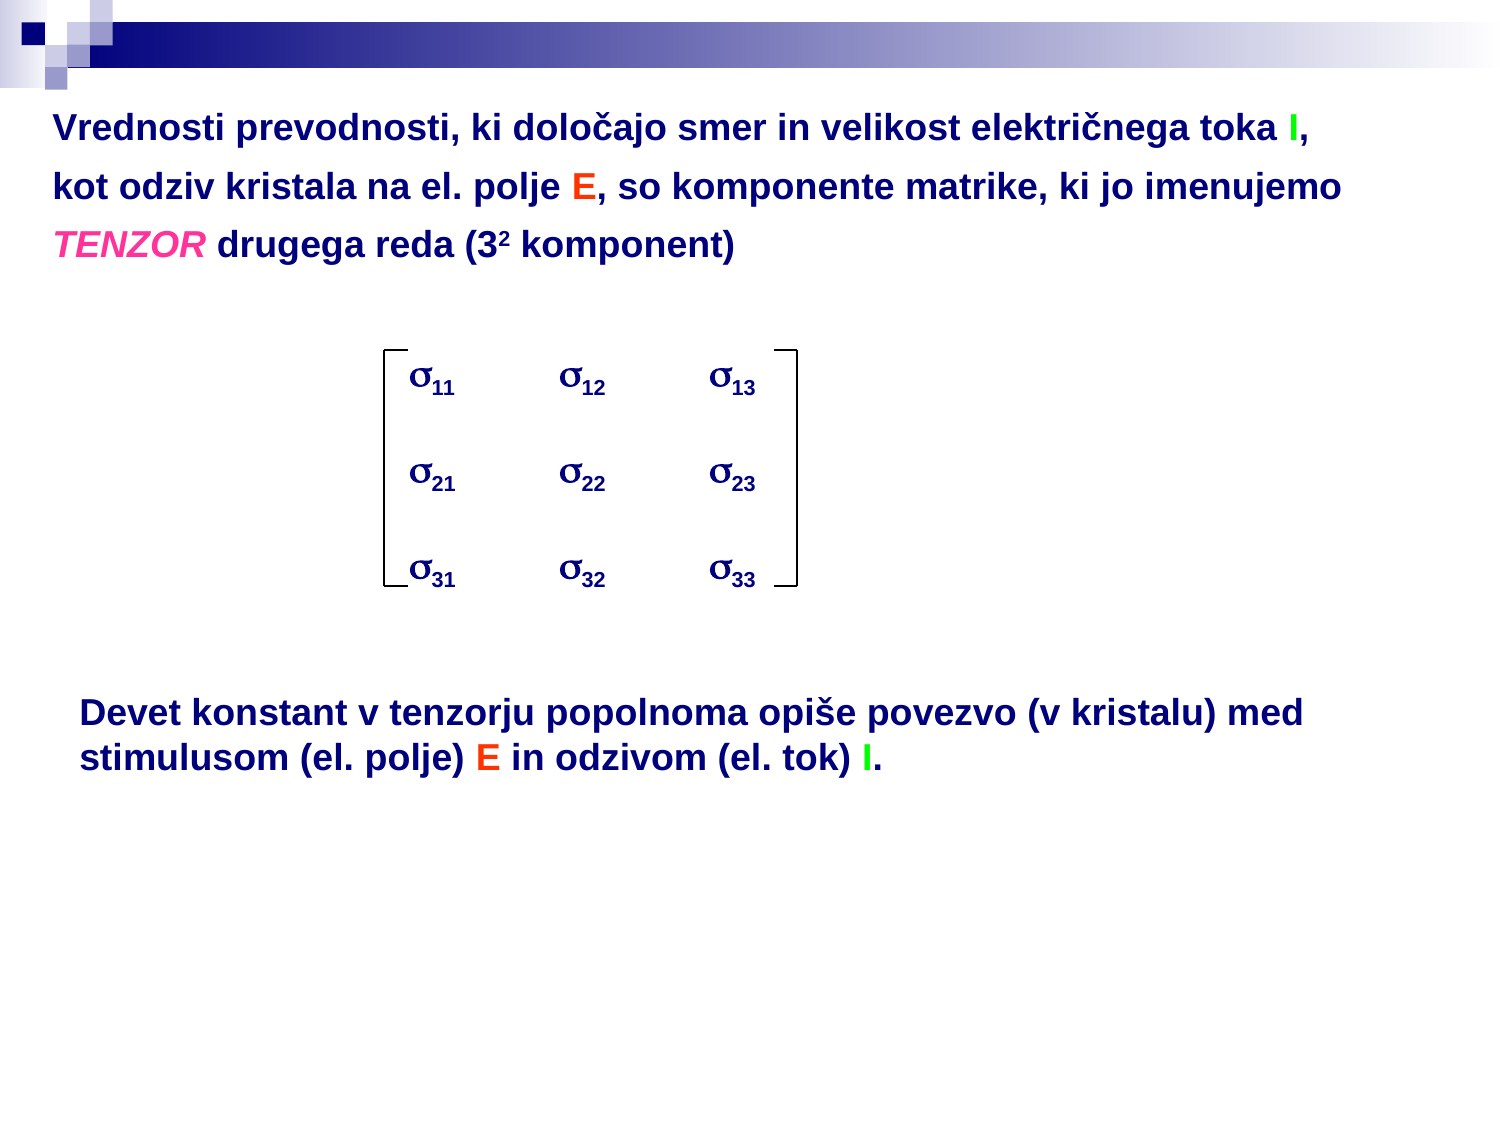

Vrednosti prevodnosti, ki določajo smer in velikost električnega toka I,
kot odziv kristala na el. polje E, so komponente matrike, ki jo imenujemo
TENZOR drugega reda (32 komponent)
11	12	13
21	22	23
31	32	33
Devet konstant v tenzorju popolnoma opiše povezvo (v kristalu) med
stimulusom (el. polje) E in odzivom (el. tok) I.